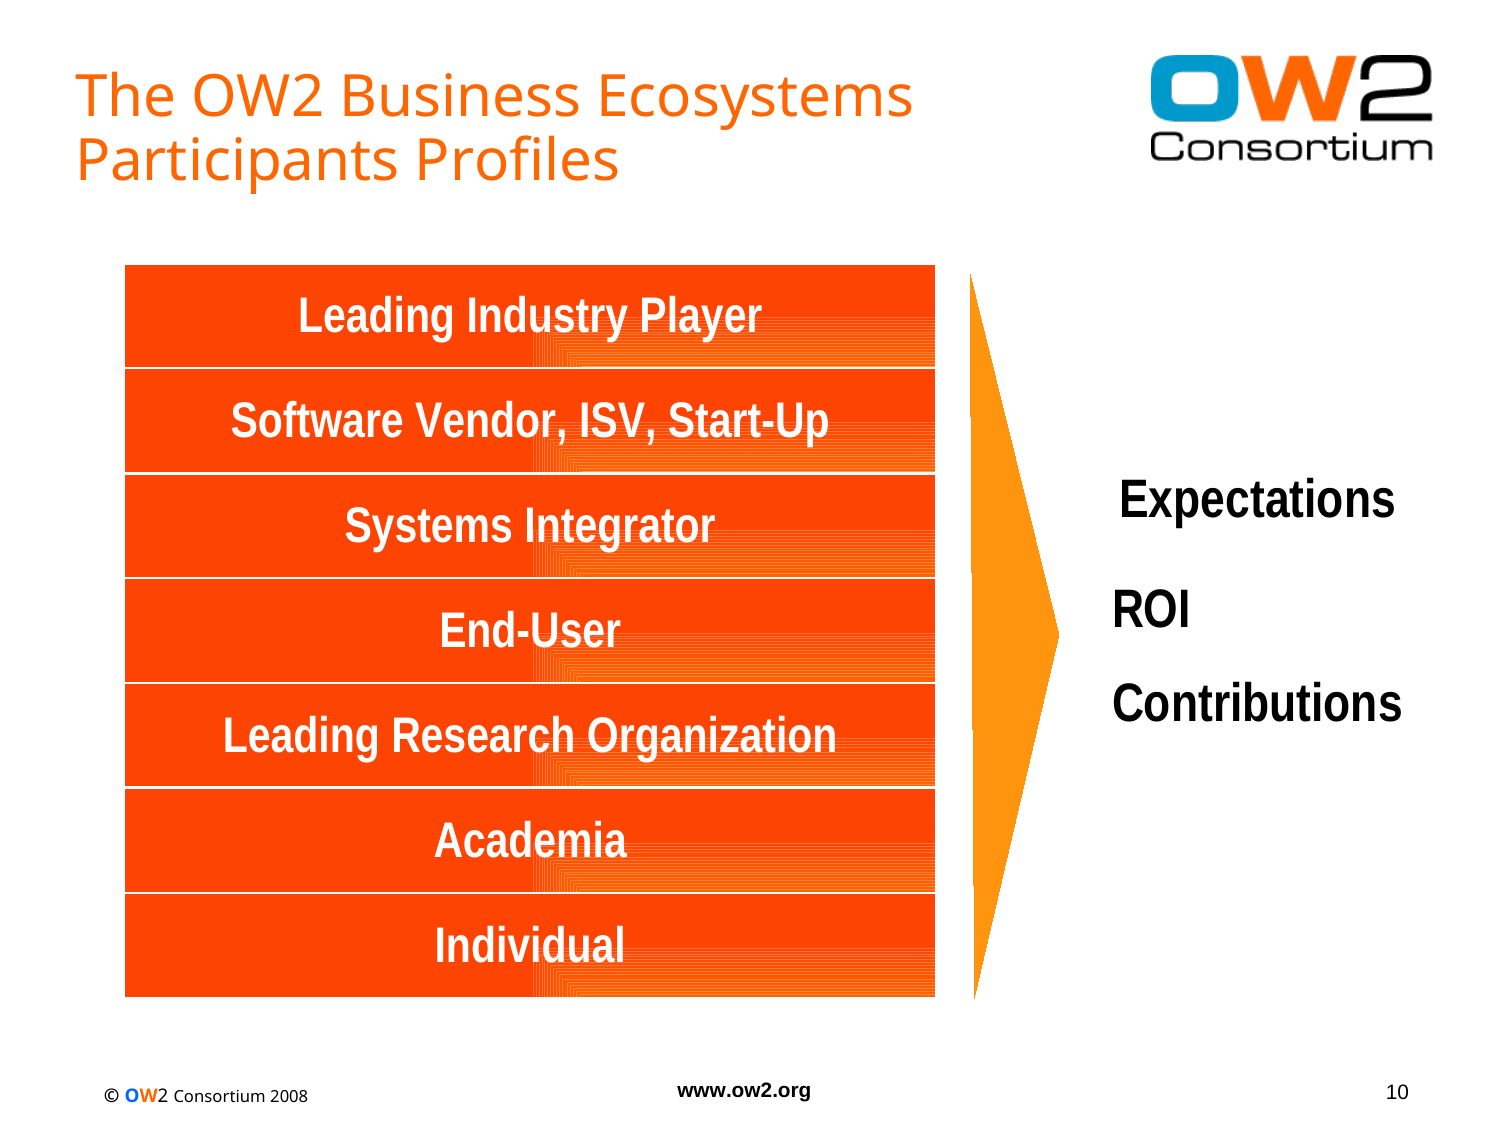

# The OW2 Business Ecosystems Participants Profiles
Leading Industry Player
Software Vendor, ISV, Start-Up
Systems Integrator
End-User
Leading Research Organization
Academia
Individual
Expectations
ROI
Contributions
10